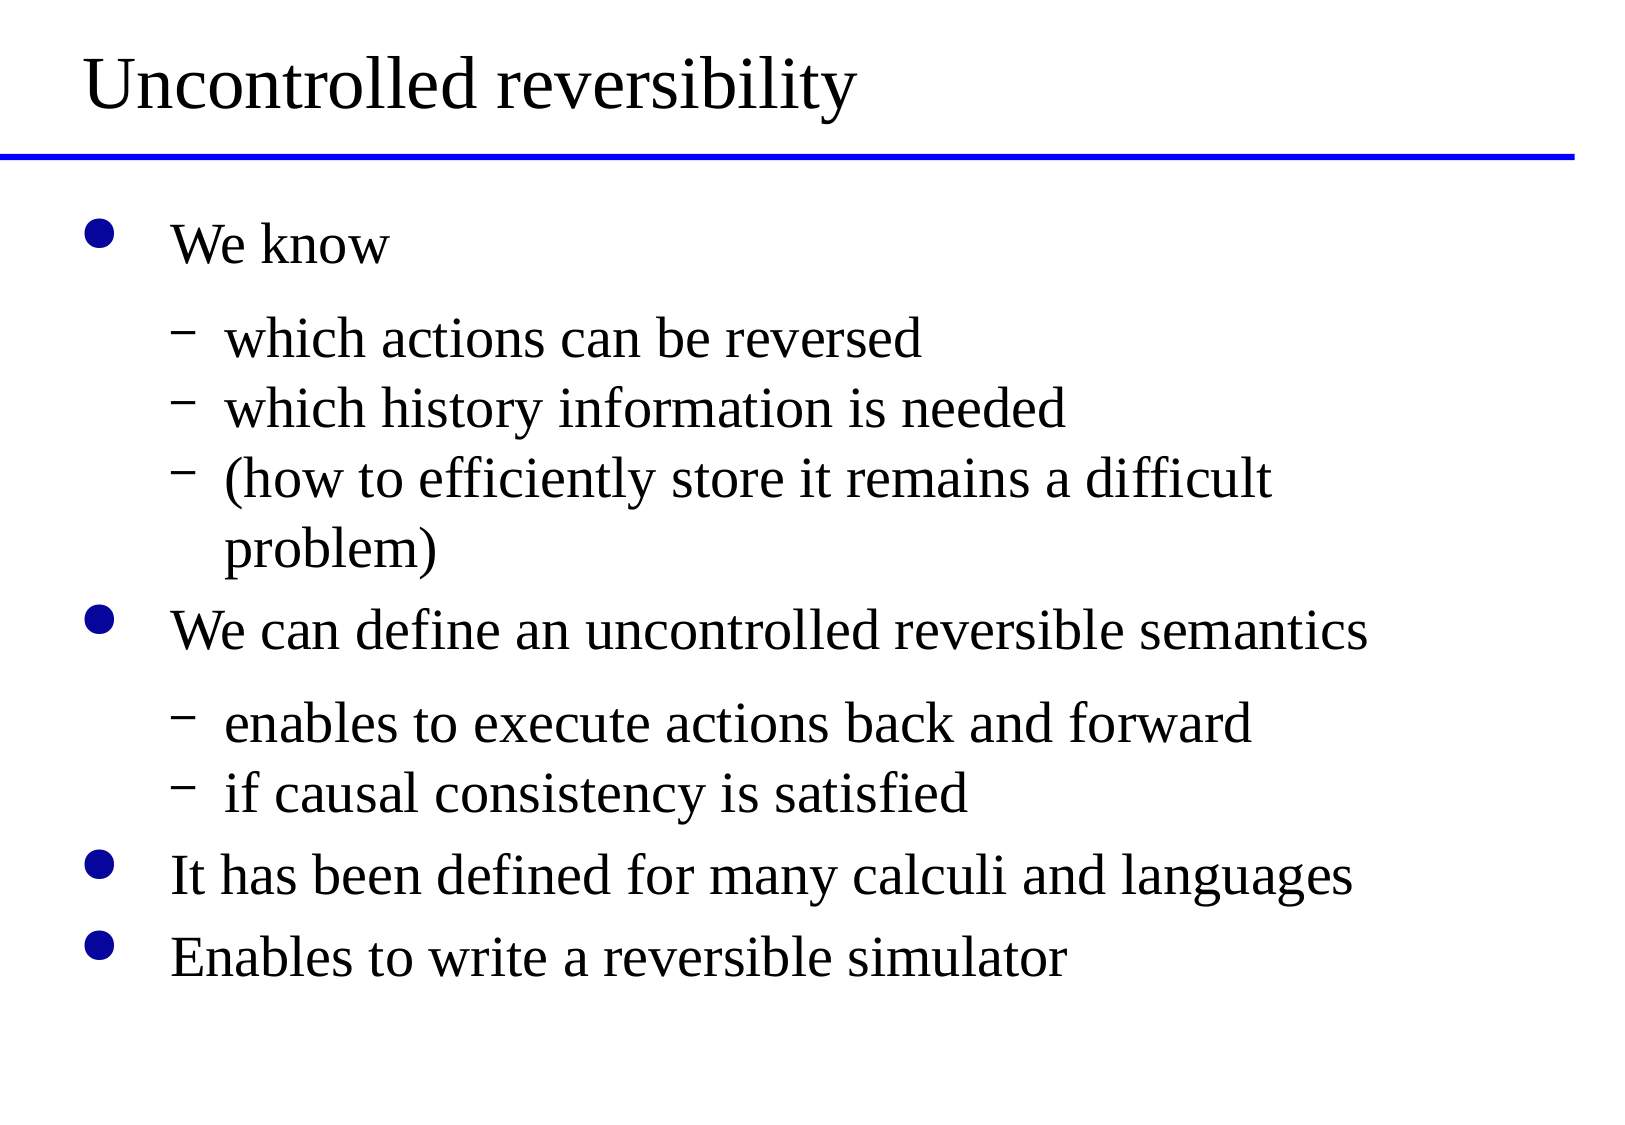

# Uncontrolled reversibility
We know
which actions can be reversed
which history information is needed
(how to efficiently store it remains a difficult problem)
We can define an uncontrolled reversible semantics
enables to execute actions back and forward
if causal consistency is satisfied
It has been defined for many calculi and languages
Enables to write a reversible simulator